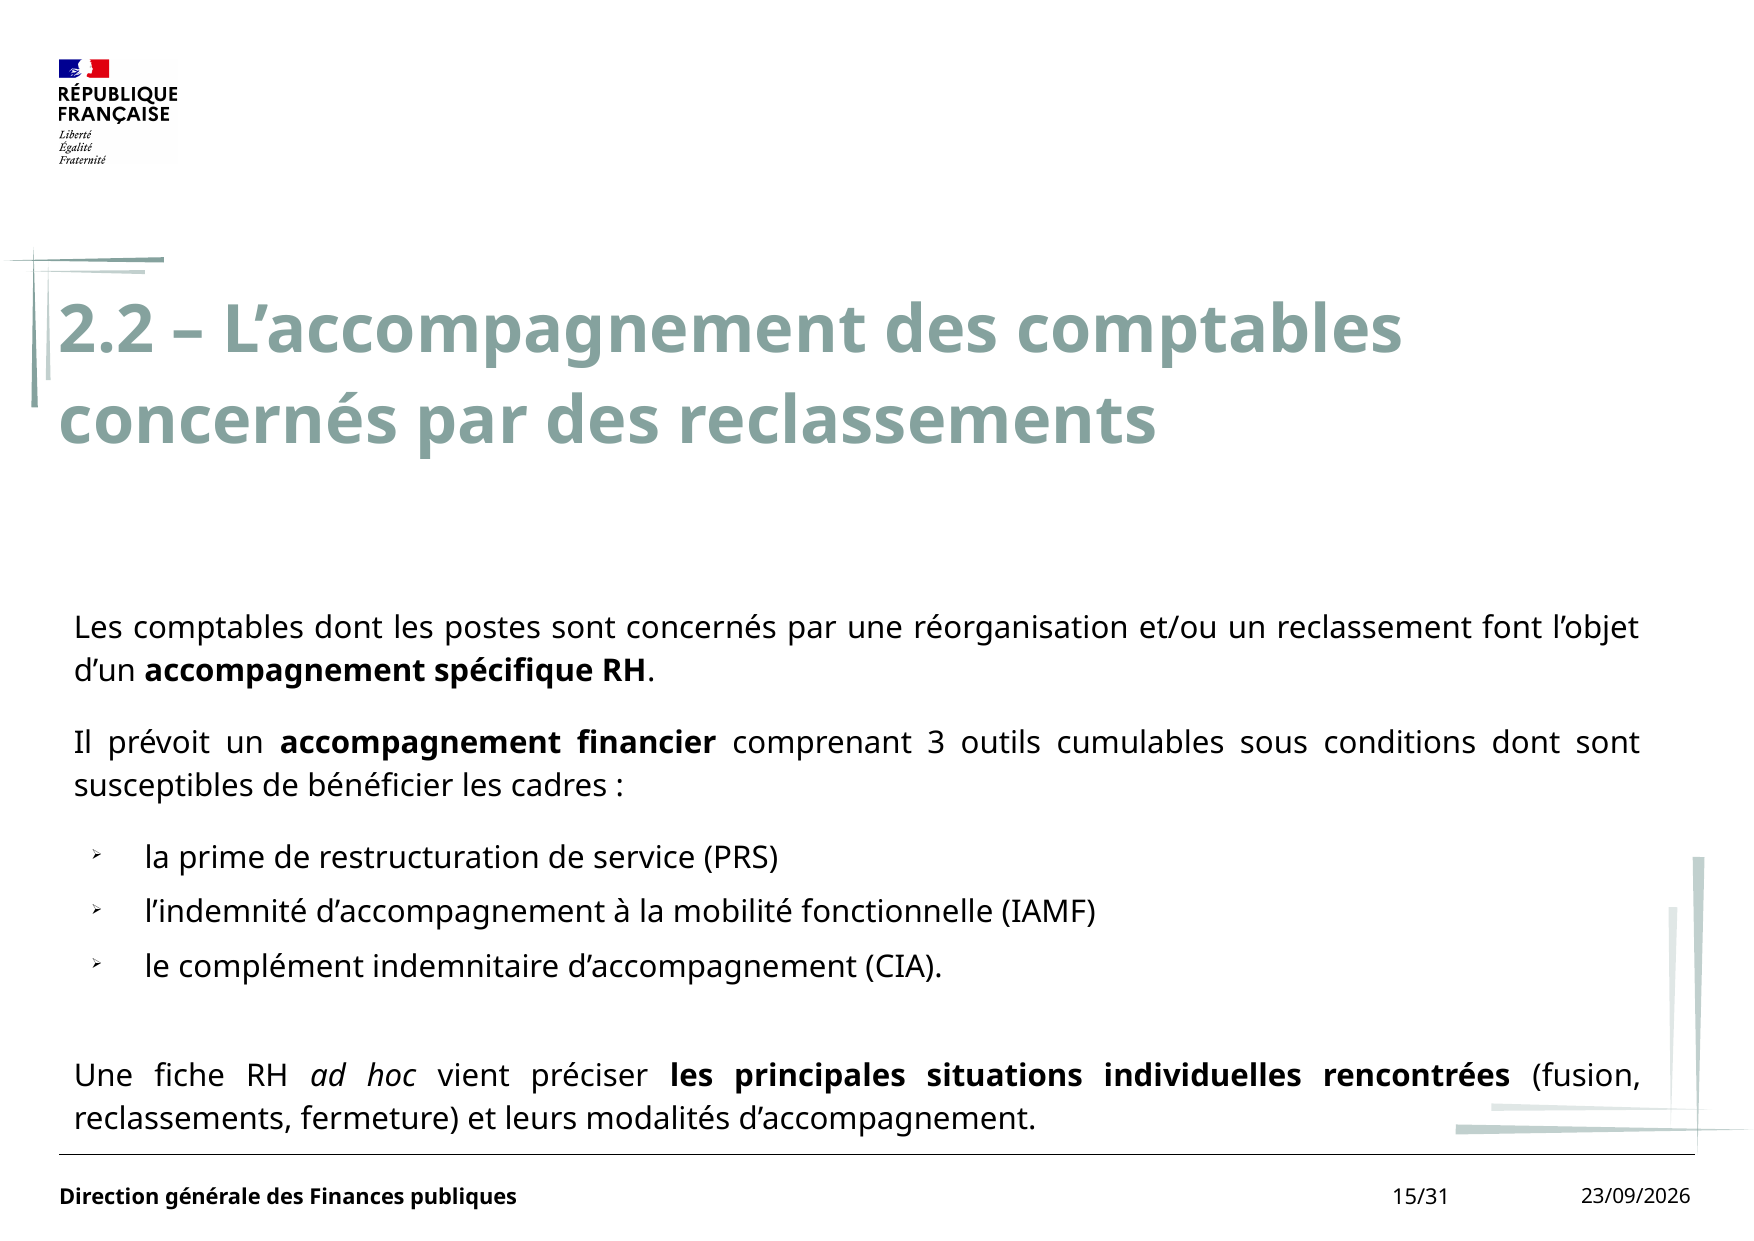

# 2.2 – L’accompagnement des comptables concernés par des reclassements
Les comptables dont les postes sont concernés par une réorganisation et/ou un reclassement font l’objet d’un accompagnement spécifique RH.
Il prévoit un accompagnement financier comprenant 3 outils cumulables sous conditions dont sont susceptibles de bénéficier les cadres :
la prime de restructuration de service (PRS)
l’indemnité d’accompagnement à la mobilité fonctionnelle (IAMF)
le complément indemnitaire d’accompagnement (CIA).
Une fiche RH ad hoc vient préciser les principales situations individuelles rencontrées (fusion, reclassements, fermeture) et leurs modalités d’accompagnement.